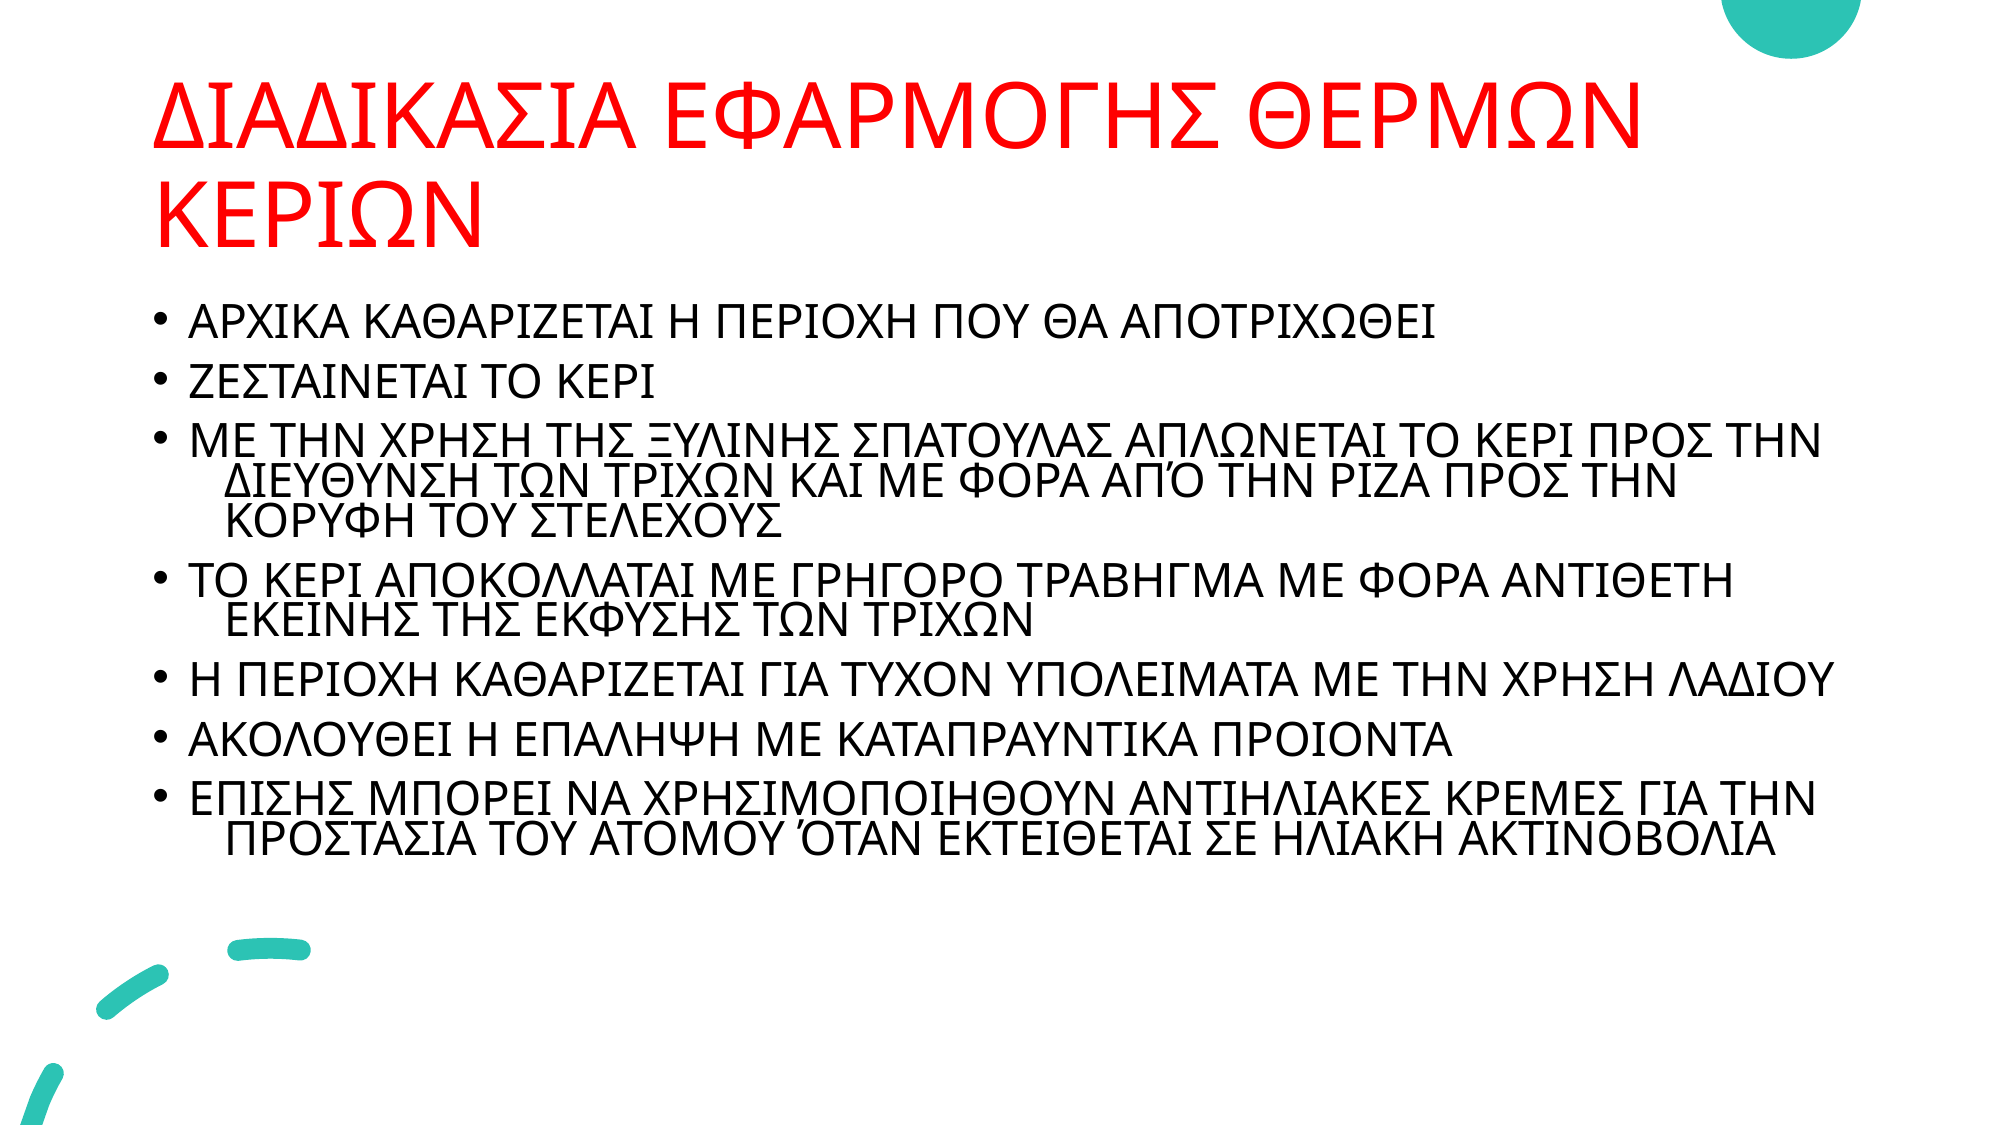

# ΔΙΑΔΙΚΑΣΙΑ ΕΦΑΡΜΟΓΗΣ ΘΕΡΜΩΝ ΚΕΡΙΩΝ
ΑΡΧΙΚΑ ΚΑΘΑΡΙΖΕΤΑΙ Η ΠΕΡΙΟΧΗ ΠΟΥ ΘΑ ΑΠΟΤΡΙΧΩΘΕΙ
ΖΕΣΤΑΙΝΕΤΑΙ ΤΟ ΚΕΡΙ
ΜΕ ΤΗΝ ΧΡΗΣΗ ΤΗΣ ΞΥΛΙΝΗΣ ΣΠΑΤΟΥΛΑΣ ΑΠΛΩΝΕΤΑΙ ΤΟ ΚΕΡΙ ΠΡΟΣ ΤΗΝ ΔΙΕΥΘΥΝΣΗ ΤΩΝ ΤΡΙΧΩΝ ΚΑΙ ΜΕ ΦΟΡΑ ΑΠΌ ΤΗΝ ΡΙΖΑ ΠΡΟΣ ΤΗΝ ΚΟΡΥΦΗ ΤΟΥ ΣΤΕΛΕΧΟΥΣ
ΤΟ ΚΕΡΙ ΑΠΟΚΟΛΛΑΤΑΙ ΜΕ ΓΡΗΓΟΡΟ ΤΡΑΒΗΓΜΑ ΜΕ ΦΟΡΑ ΑΝΤΙΘΕΤΗ ΕΚΕΙΝΗΣ ΤΗΣ ΕΚΦΥΣΗΣ ΤΩΝ ΤΡΙΧΩΝ
Η ΠΕΡΙΟΧΗ ΚΑΘΑΡΙΖΕΤΑΙ ΓΙΑ ΤΥΧΟΝ ΥΠΟΛΕΙΜΑΤΑ ΜΕ ΤΗΝ ΧΡΗΣΗ ΛΑΔΙΟΥ
ΑΚΟΛΟΥΘΕΙ Η ΕΠΑΛΗΨΗ ΜΕ ΚΑΤΑΠΡΑΥΝΤΙΚΑ ΠΡΟΙΟΝΤΑ
ΕΠΙΣΗΣ ΜΠΟΡΕΙ ΝΑ ΧΡΗΣΙΜΟΠΟΙΗΘΟΥΝ ΑΝΤΙΗΛΙΑΚΕΣ ΚΡΕΜΕΣ ΓΙΑ ΤΗΝ ΠΡΟΣΤΑΣΙΑ ΤΟΥ ΑΤΟΜΟΥ ΌΤΑΝ ΕΚΤΕΙΘΕΤΑΙ ΣΕ ΗΛΙΑΚΗ ΑΚΤΙΝΟΒΟΛΙΑ